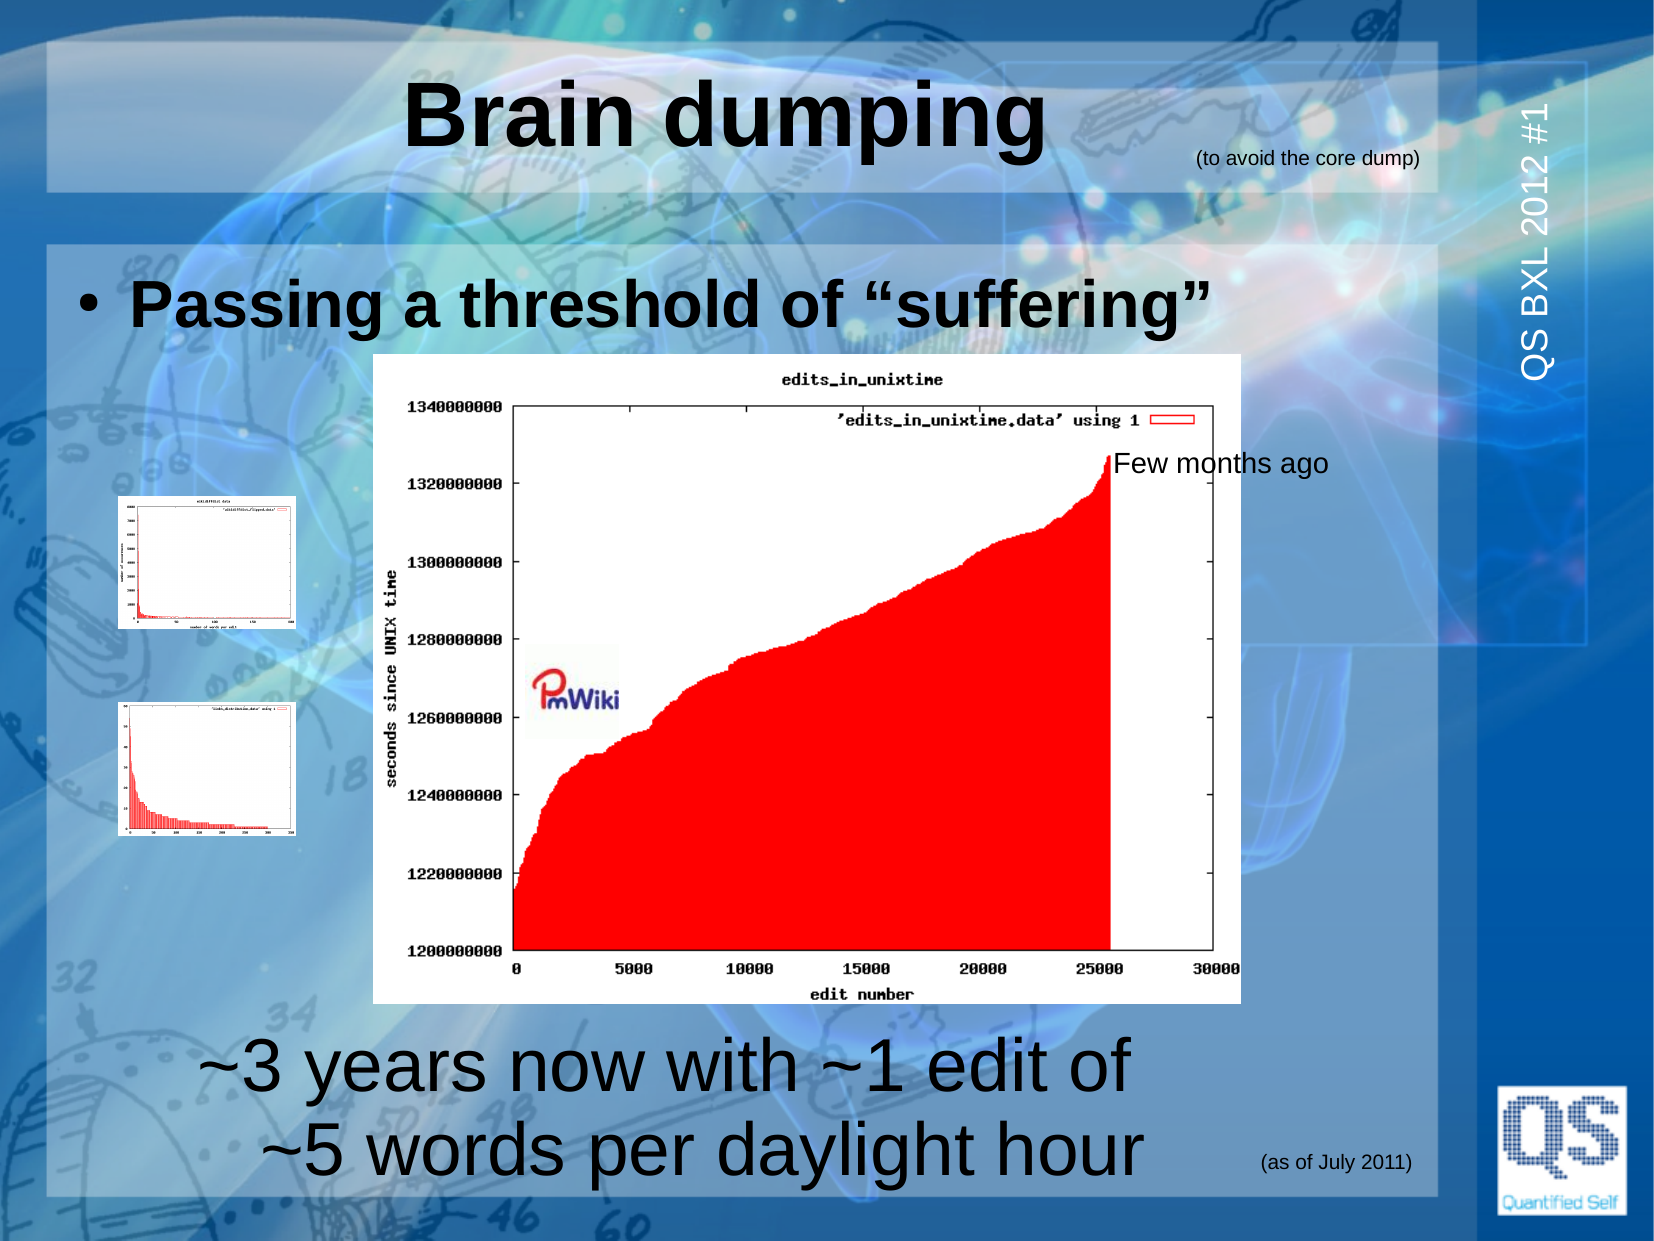

# Brain dumping
(to avoid the core dump)
Passing a threshold of “suffering”
Few months ago
~3 years now with ~1 edit of ~5 words per daylight hour
 (as of July 2011)